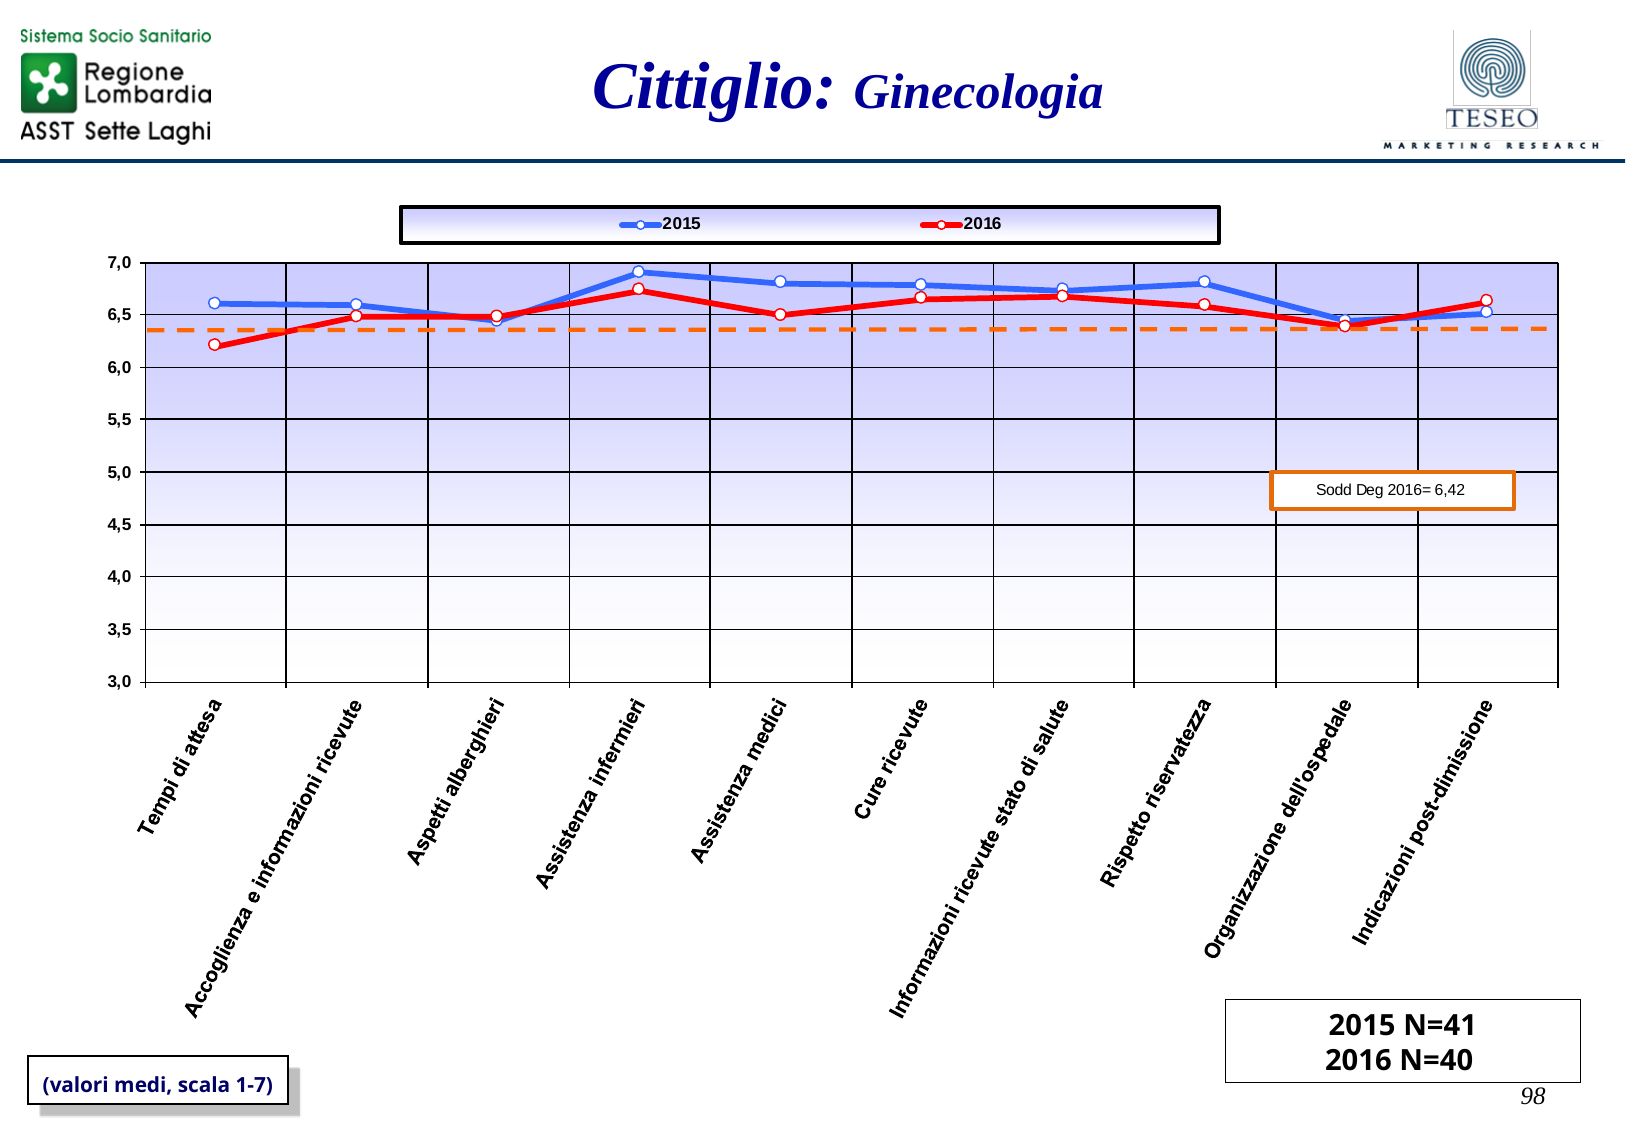

Cittiglio: Ginecologia
2015 N=41
2016 N=40
(valori medi, scala 1-7)